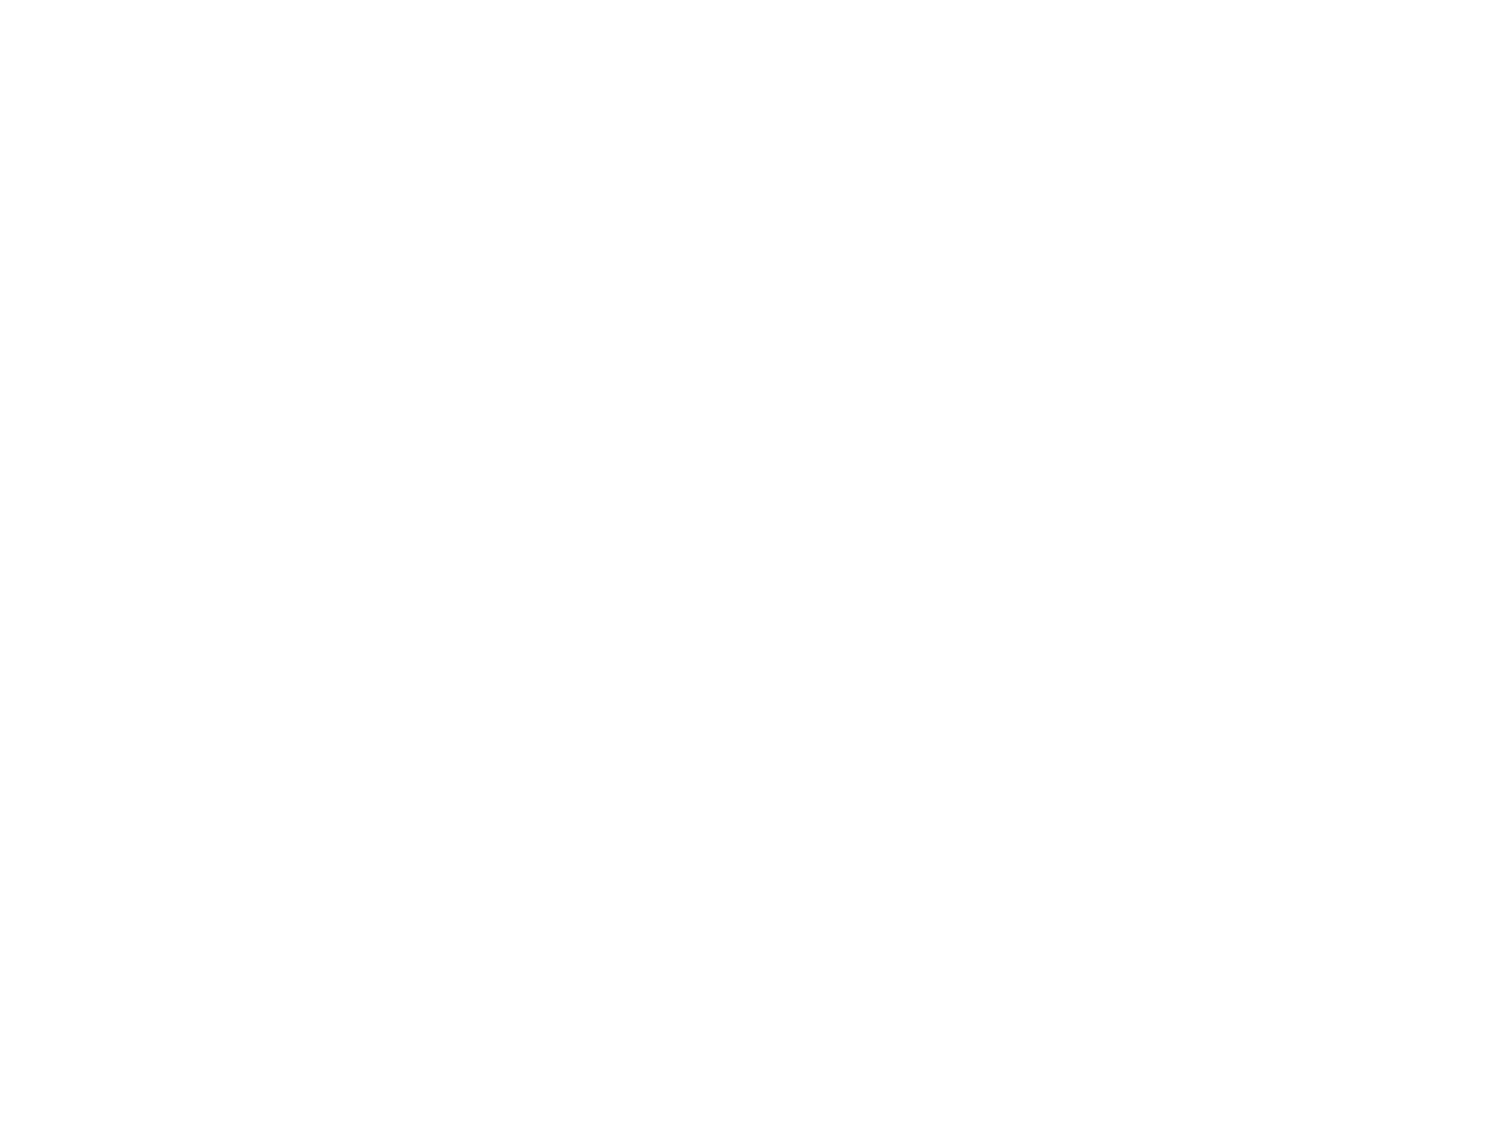

# H ζωή του…
Ο Gianni Versace, γεννήθηκε στις 2 Δεκεμβρίου του 1946 στην Reggio Calabria της Ιταλίας. Εκεί μεγάλωσε με τον μεγαλύτερο αδελφό του Santo και την μικρότερη Donatella υπό την προστασία του πατέρα και της μητριάς του. Το «μικρόβιο» της μόδας το είχε από την παιδική ακόμα ηλικία του καθώς όπως ομολογούν οι κοντινοί του άνθρωποι περνούσε το μεγαλύτερο μέρος της ημέρας του ασχολούμενος , αρχικά, με πολύτιμους και ημιπολύτιμους λίθους.